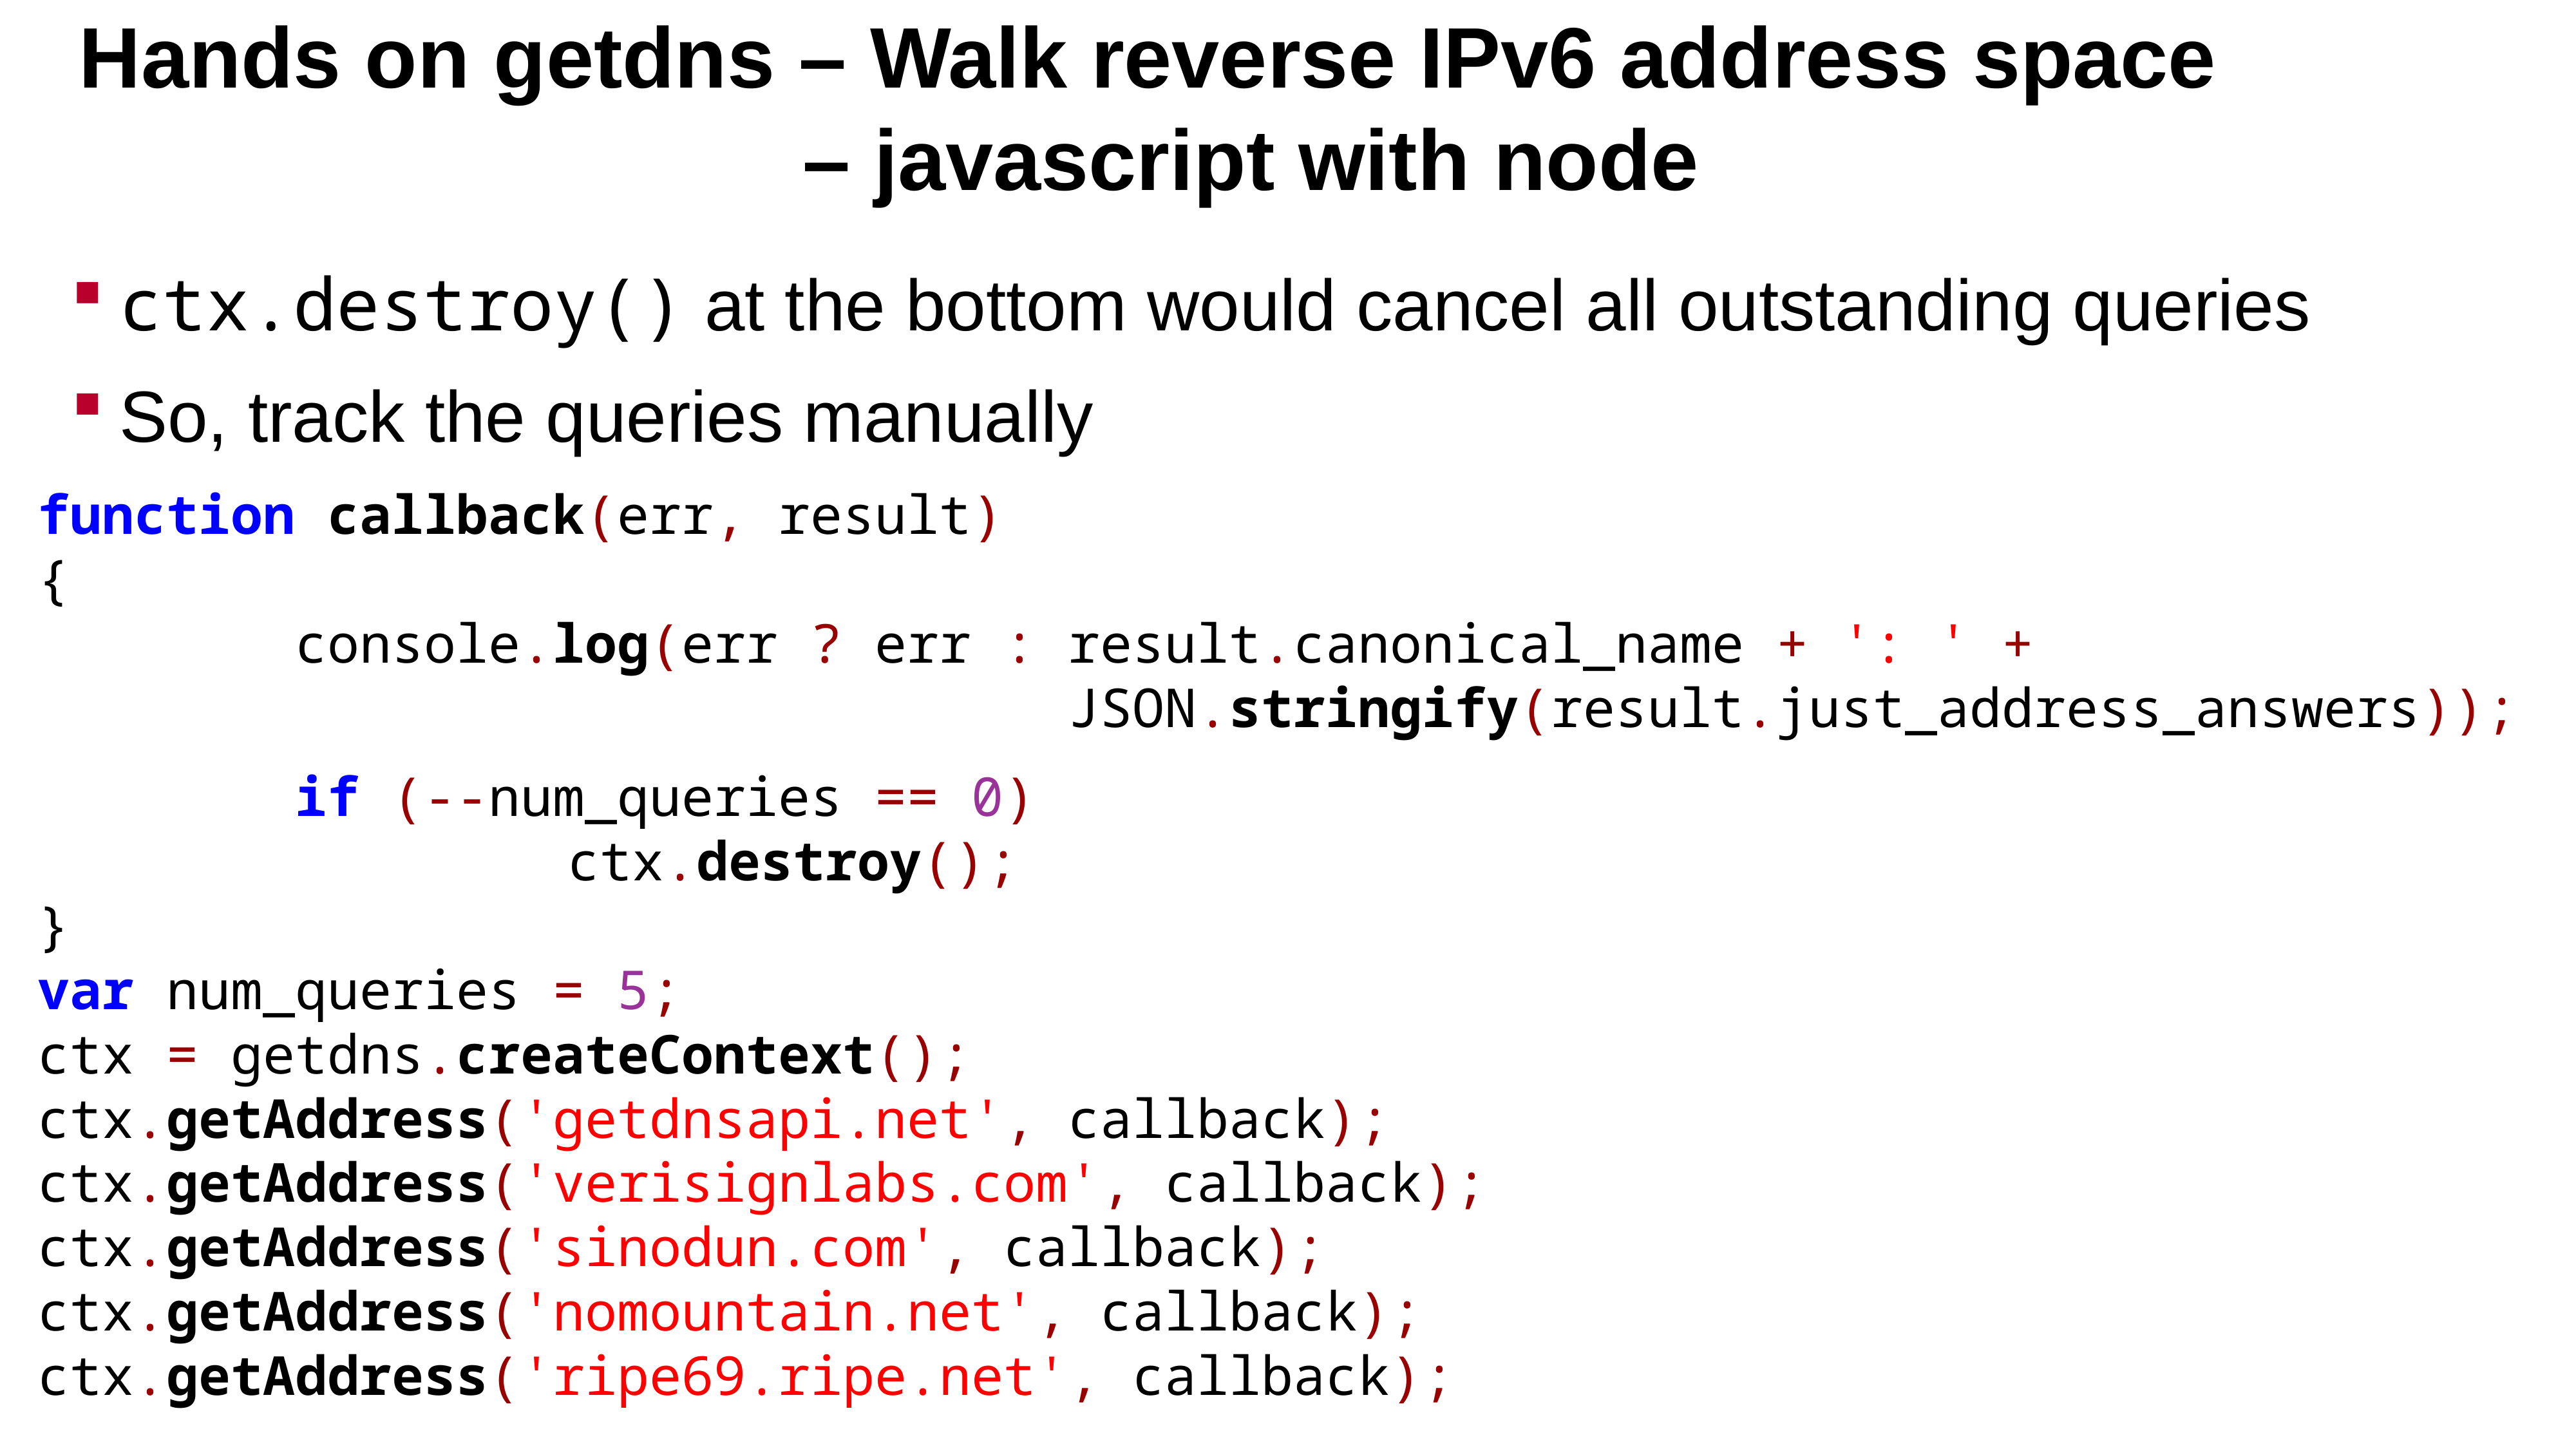

# Hands on getdns – Walk reverse IPv6 address space – javascript with node
ctx.destroy() at the bottom would cancel all outstanding queries
So, track the queries manually
function callback(err, result)
{
 console.log(err ? err : result.canonical_name + ': ' +
 JSON.stringify(result.just_address_answers));
 if (--num_queries == 0)
	 ctx.destroy();
}
var num_queries = 5;
ctx = getdns.createContext();
ctx.getAddress('getdnsapi.net', callback);
ctx.getAddress('verisignlabs.com', callback);
ctx.getAddress('sinodun.com', callback);
ctx.getAddress('nomountain.net', callback);
ctx.getAddress('ripe69.ripe.net', callback);